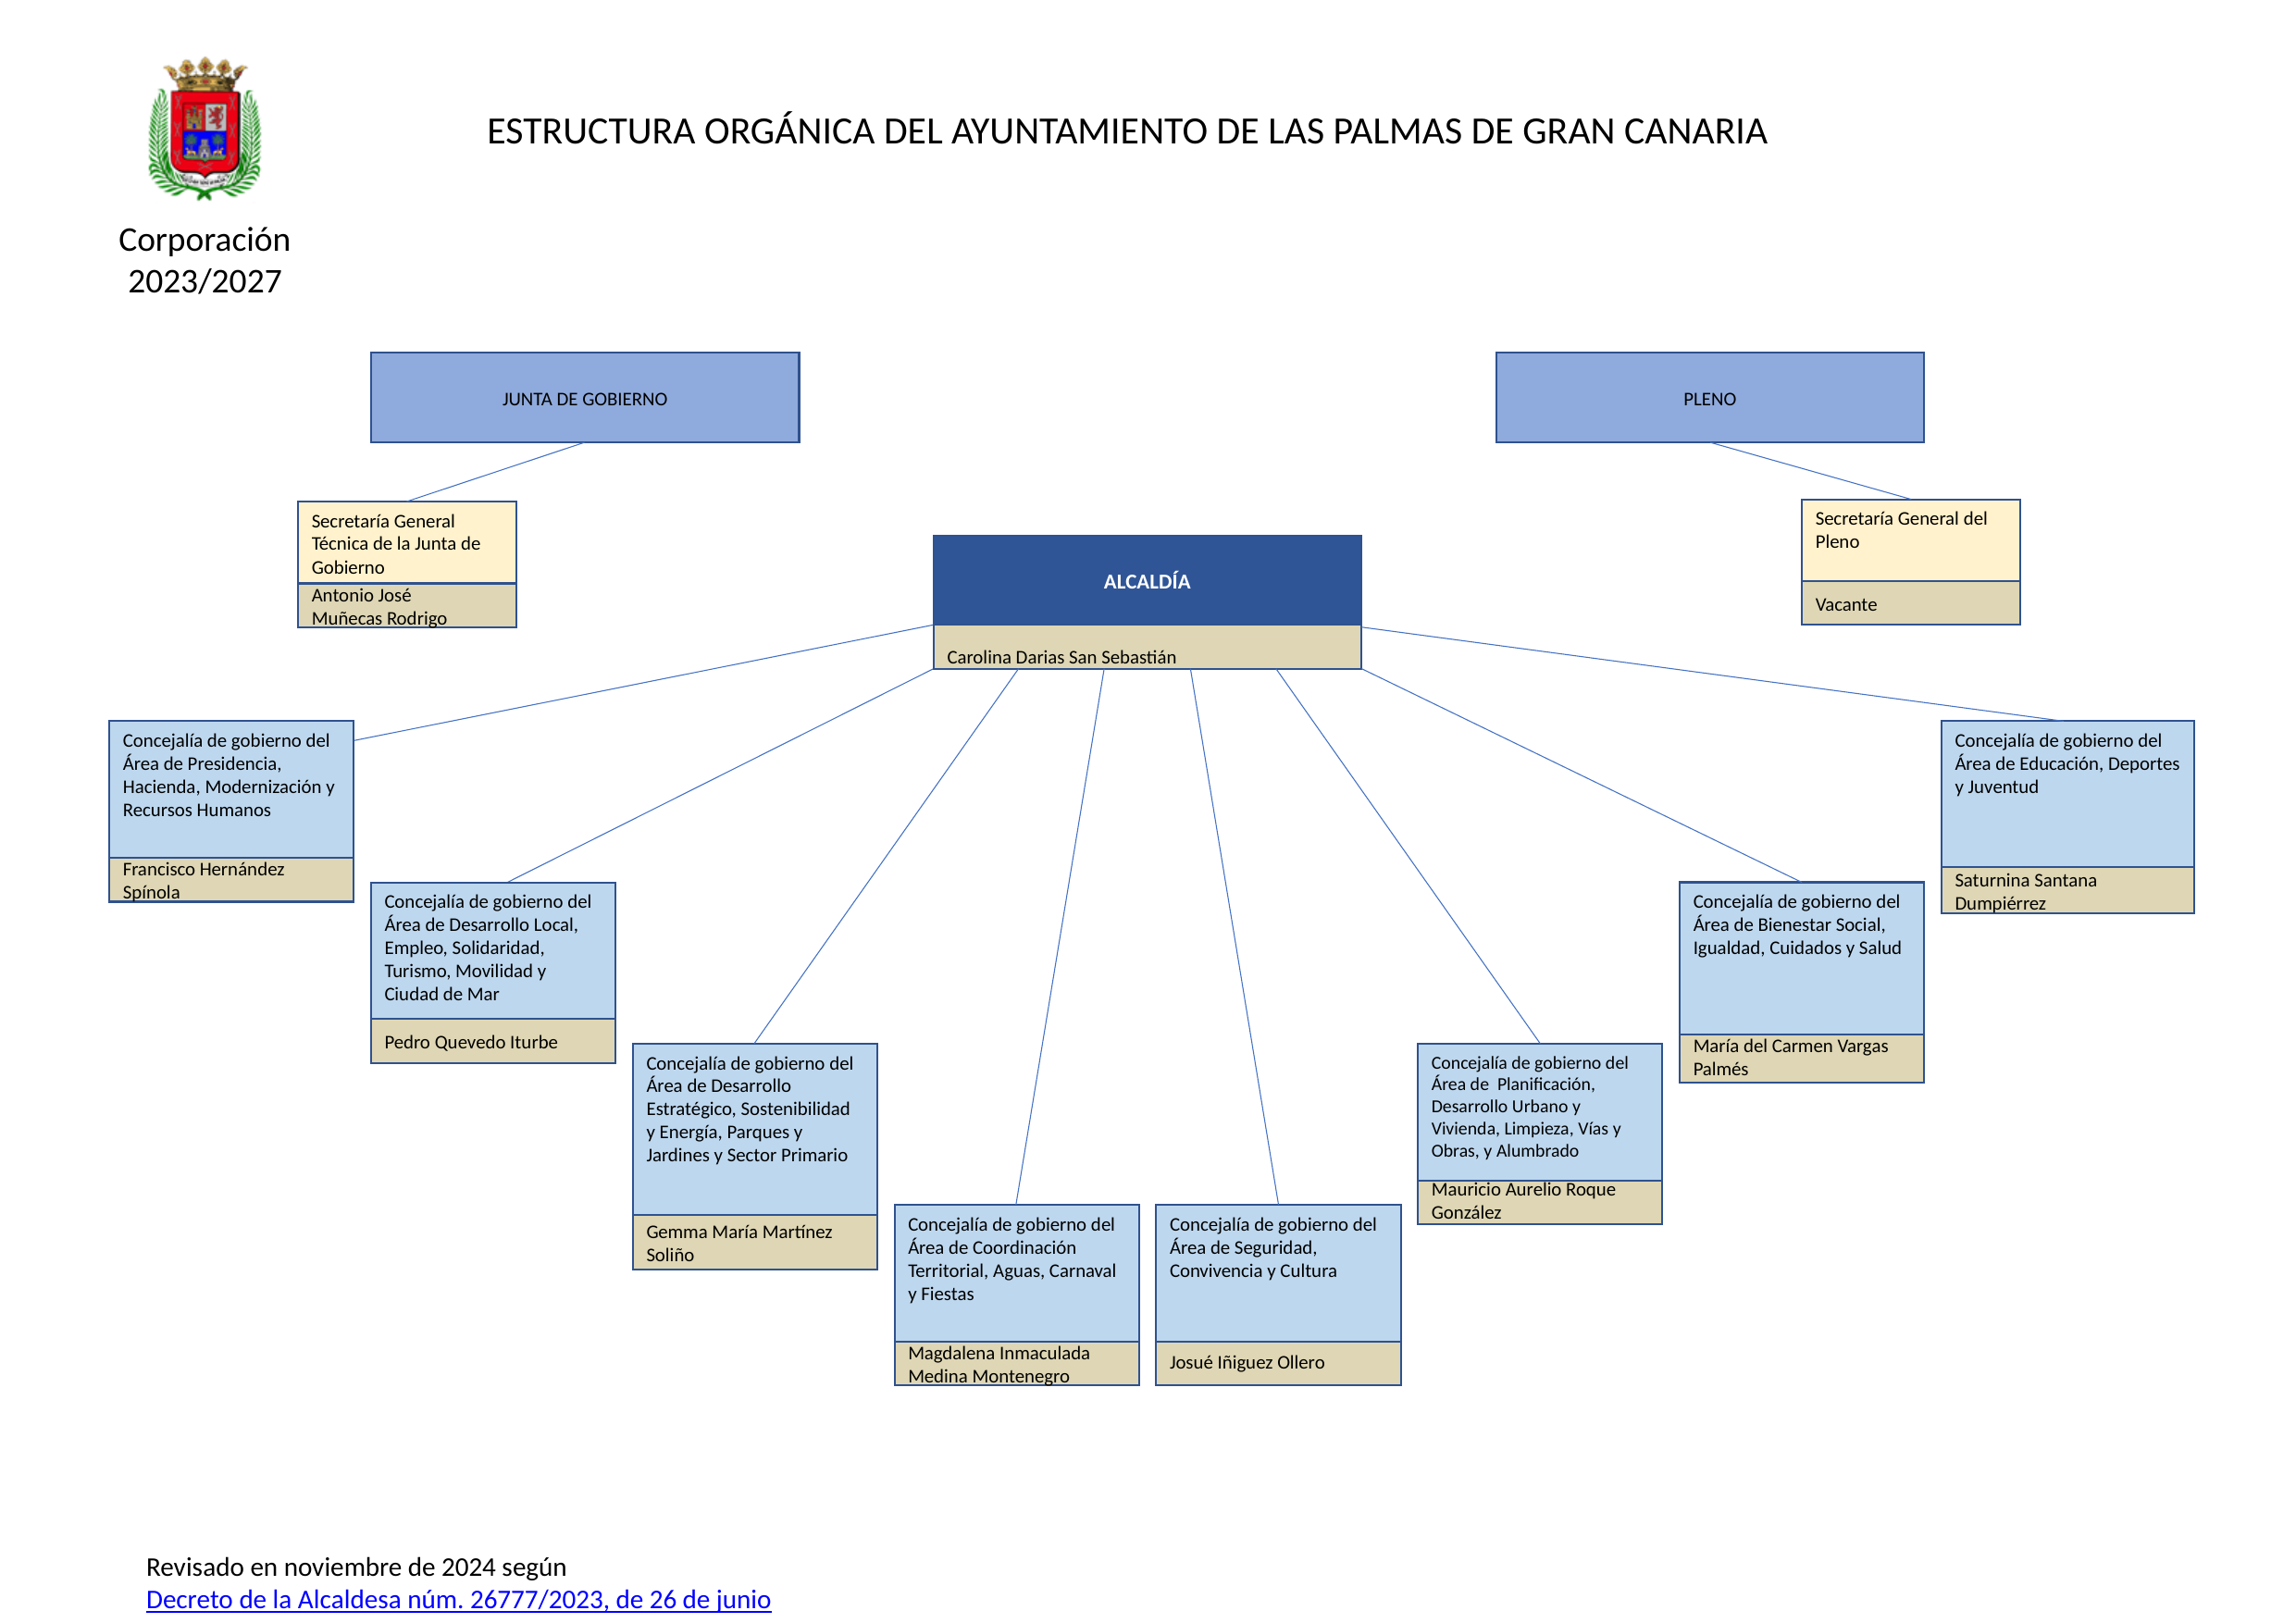

ESTRUCTURA ORGÁNICA DEL AYUNTAMIENTO DE LAS PALMAS DE GRAN CANARIA
Corporación
2023/2027
JUNTA DE GOBIERNO
PLENO
Secretaría General del Pleno
Vacante
Secretaría General Técnica de la Junta de Gobierno
Antonio José
Muñecas Rodrigo
ALCALDÍA
Carolina Darias San Sebastián
Concejalía de gobierno del Área de Presidencia, Hacienda, Modernización y Recursos Humanos
Francisco Hernández Spínola
Concejalía de gobierno del Área de Educación, Deportes y Juventud
Saturnina Santana Dumpiérrez
Concejalía de gobierno del Área de Desarrollo Local, Empleo, Solidaridad, Turismo, Movilidad y Ciudad de Mar
Pedro Quevedo Iturbe
Concejalía de gobierno del Área de Bienestar Social, Igualdad, Cuidados y Salud
María del Carmen Vargas Palmés
Concejalía de gobierno del Área de Desarrollo Estratégico, Sostenibilidad y Energía, Parques y Jardines y Sector Primario
Gemma María Martínez Soliño
Concejalía de gobierno del Área de Planificación, Desarrollo Urbano y Vivienda, Limpieza, Vías y Obras, y Alumbrado
Mauricio Aurelio Roque González
Concejalía de gobierno del Área de Coordinación Territorial, Aguas, Carnaval y Fiestas
Magdalena Inmaculada Medina Montenegro
Concejalía de gobierno del Área de Seguridad, Convivencia y Cultura
Josué Iñiguez Ollero
Revisado en noviembre de 2024 según
Decreto de la Alcaldesa núm. 26777/2023, de 26 de junio